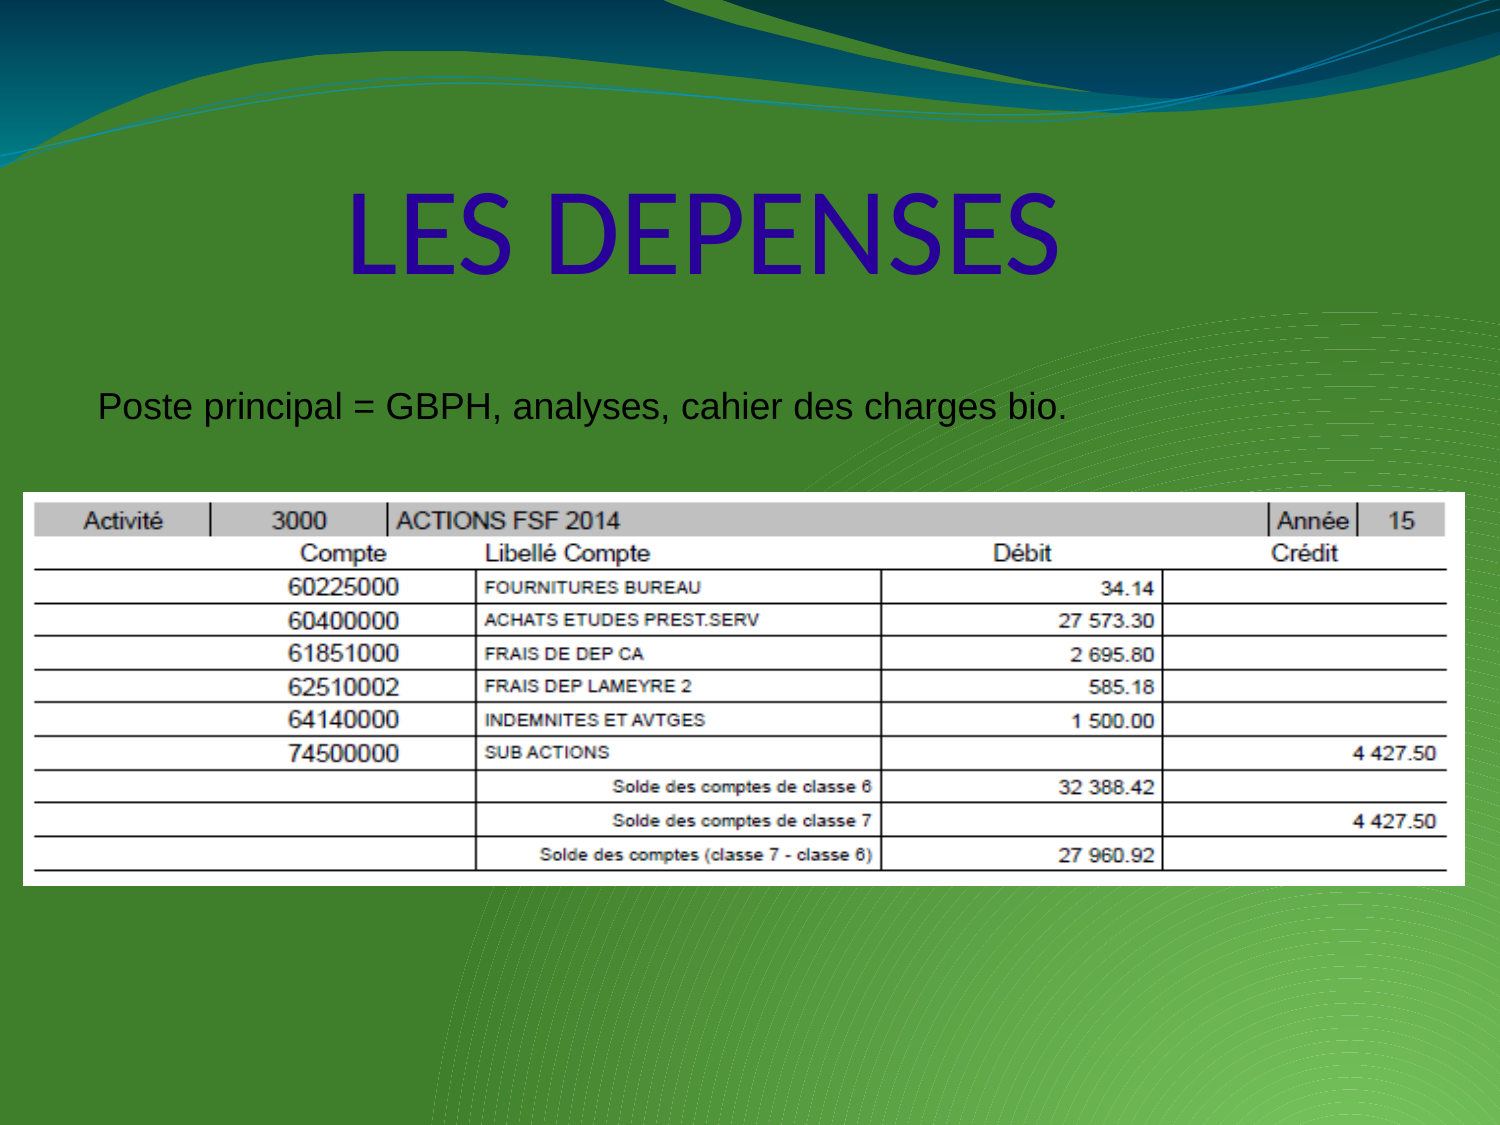

LES DEPENSES
Poste principal = GBPH, analyses, cahier des charges bio.